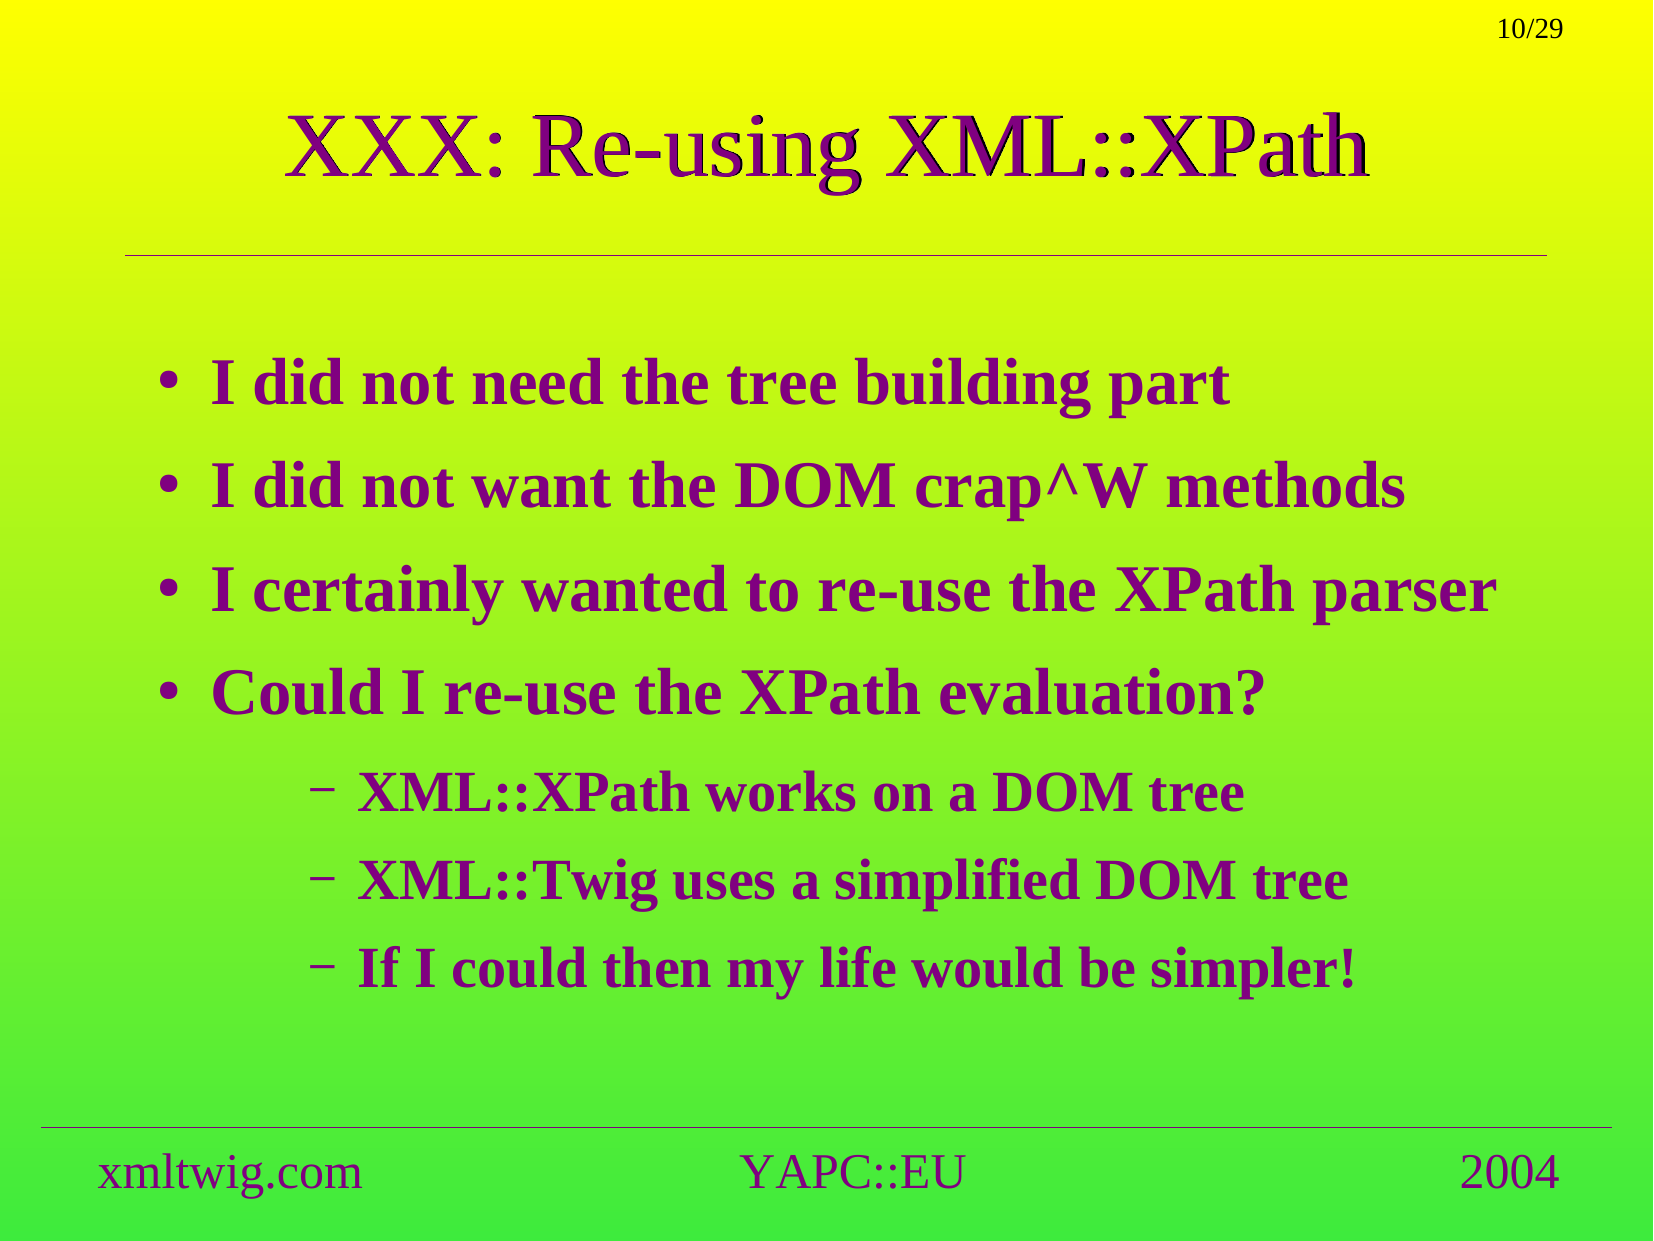

# XXX: Re-using XML::XPath
I did not need the tree building part
I did not want the DOM crap^W methods
I certainly wanted to re-use the XPath parser
Could I re-use the XPath evaluation?
XML::XPath works on a DOM tree
XML::Twig uses a simplified DOM tree
If I could then my life would be simpler!